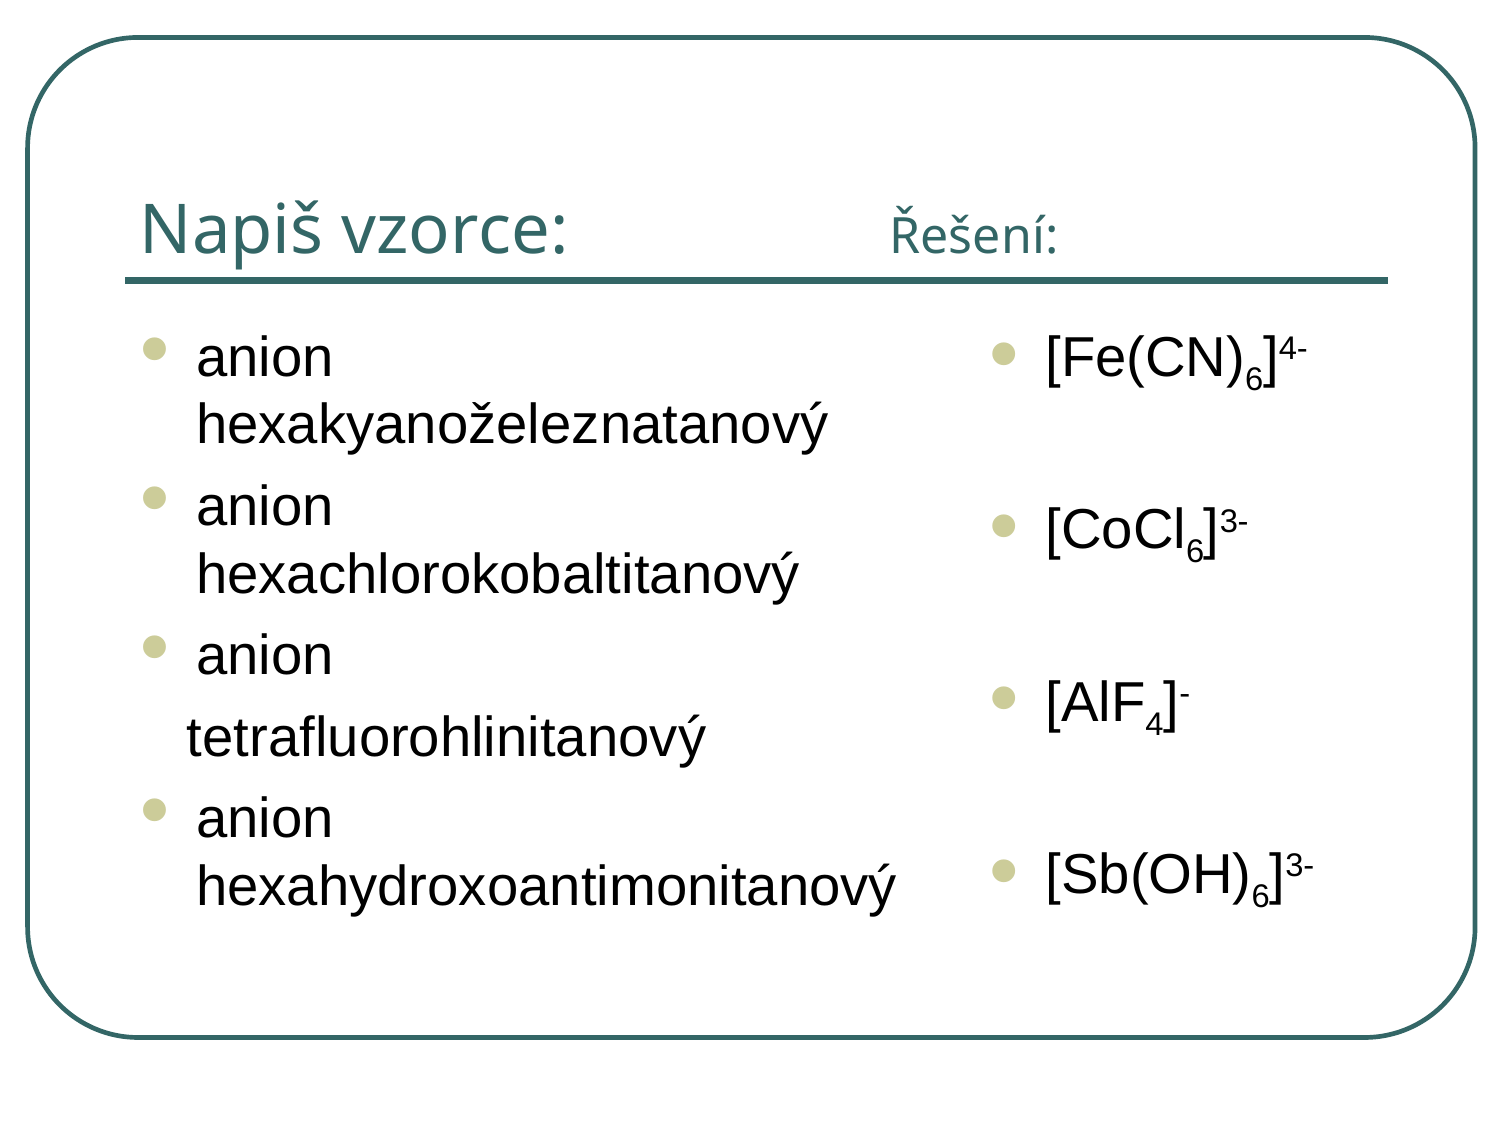

# Napiš vzorce:			Řešení:
anion hexakyanoželeznatanový
anion hexachlorokobaltitanový
anion
 tetrafluorohlinitanový
anion hexahydroxoantimonitanový
[Fe(CN)6]4-
[CoCl6]3-
[AlF4]-
[Sb(OH)6]3-